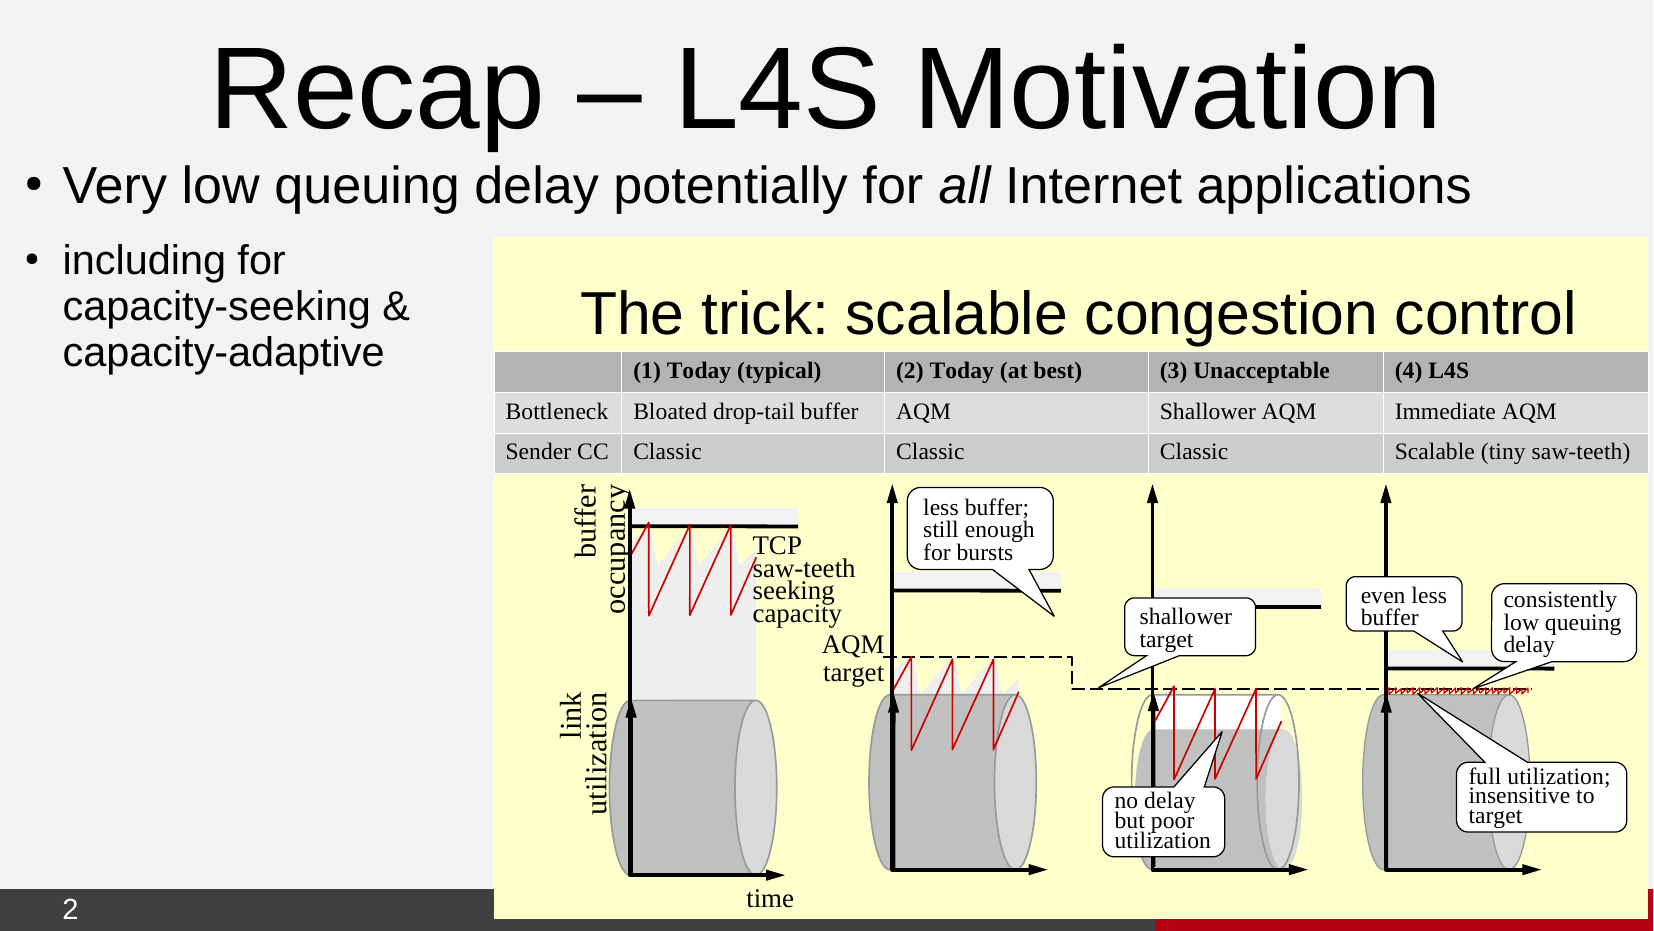

# Recap – L4S Motivation
Very low queuing delay potentially for all Internet applications
including for
capacity-seeking &
capacity-adaptive
2